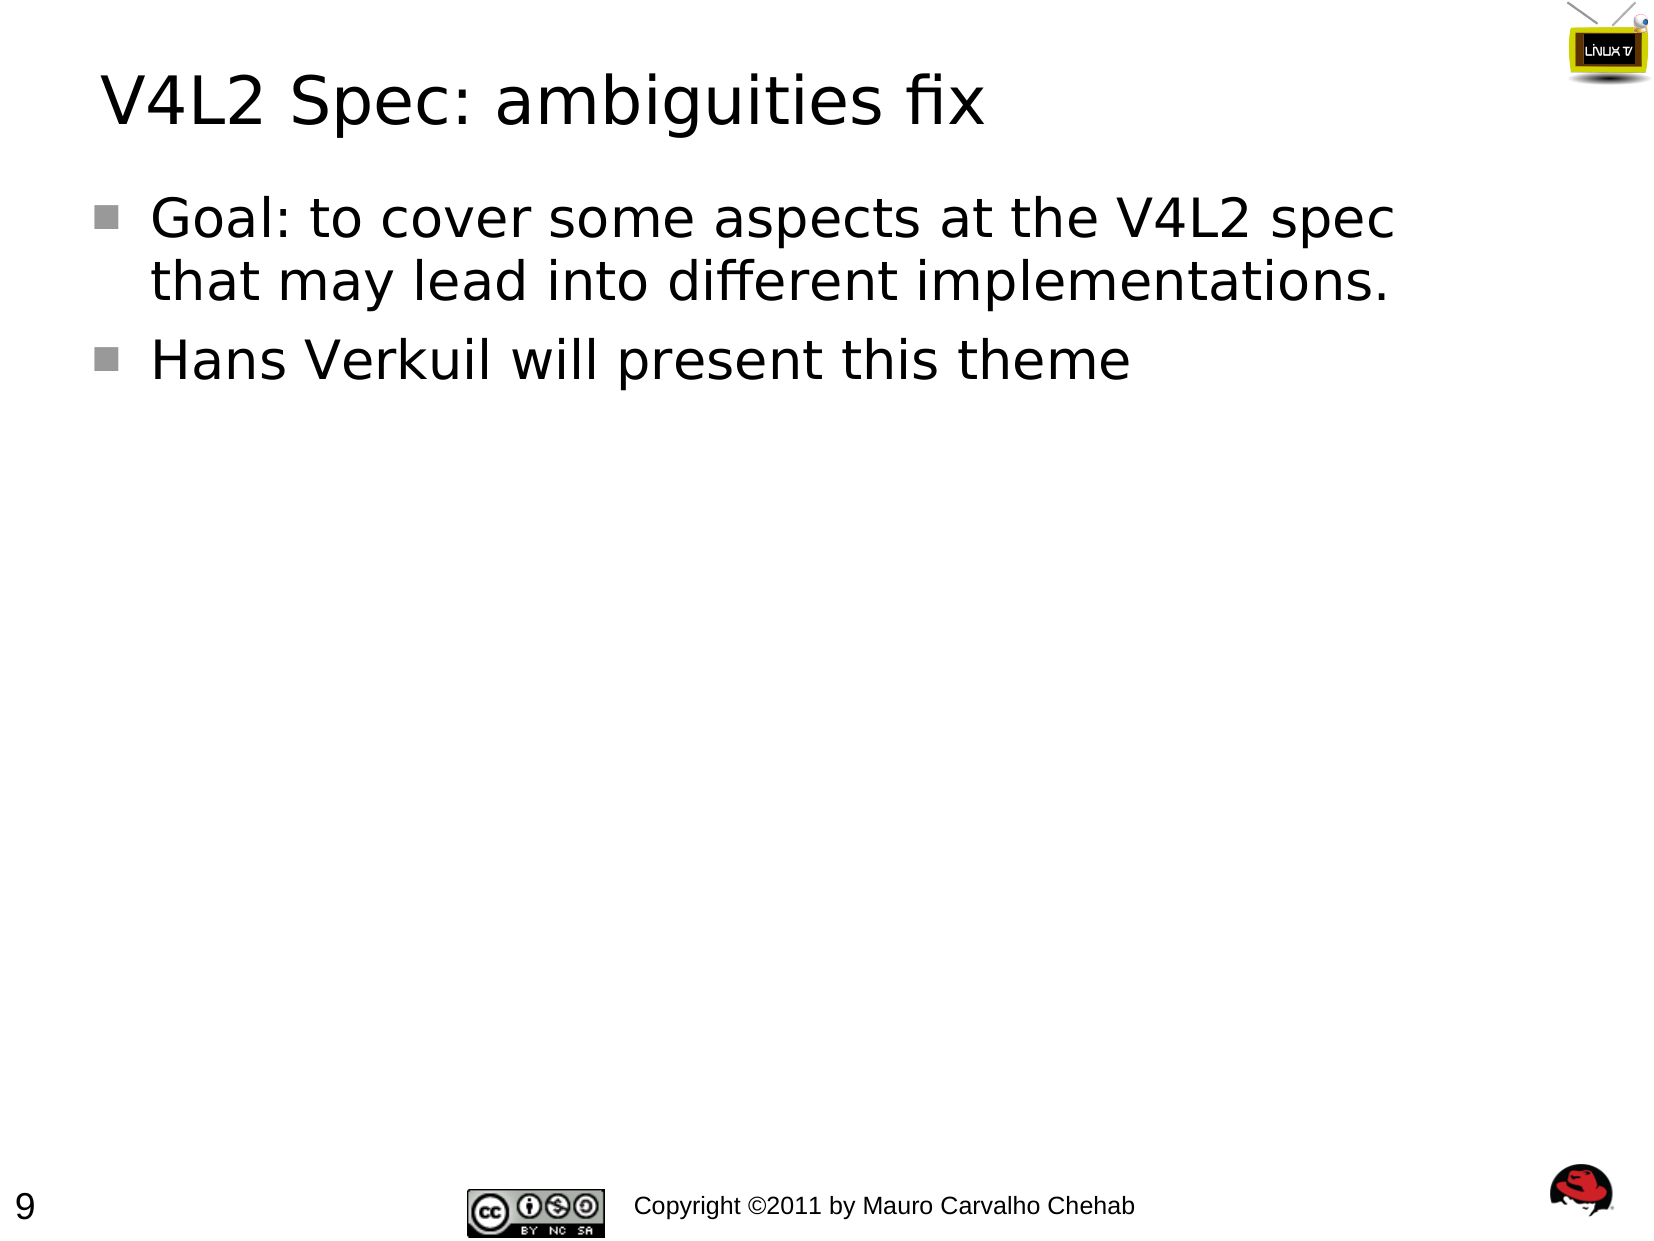

# V4L2 Spec: ambiguities fix
Goal: to cover some aspects at the V4L2 spec that may lead into different implementations.
Hans Verkuil will present this theme